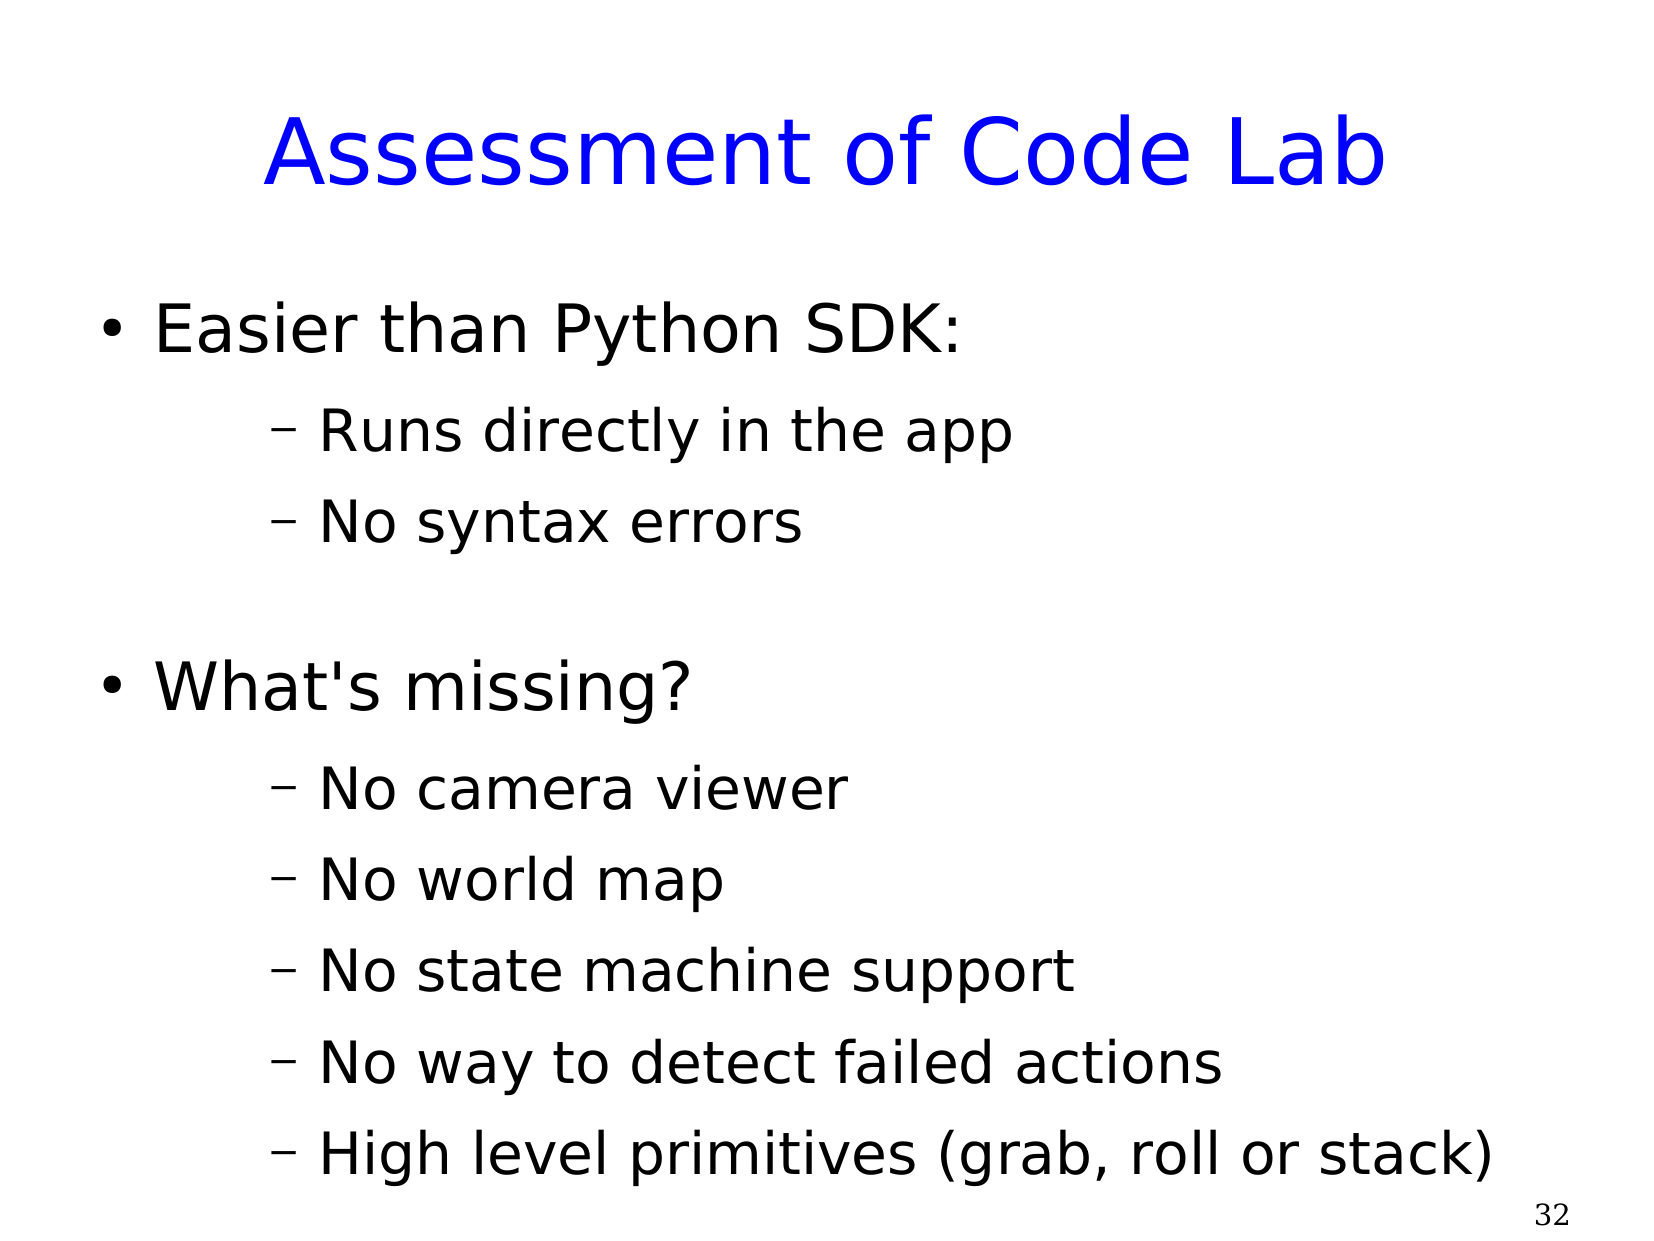

# Assessment of Code Lab
Easier than Python SDK:
Runs directly in the app
No syntax errors
What's missing?
No camera viewer
No world map
No state machine support
No way to detect failed actions
High level primitives (grab, roll or stack)
32